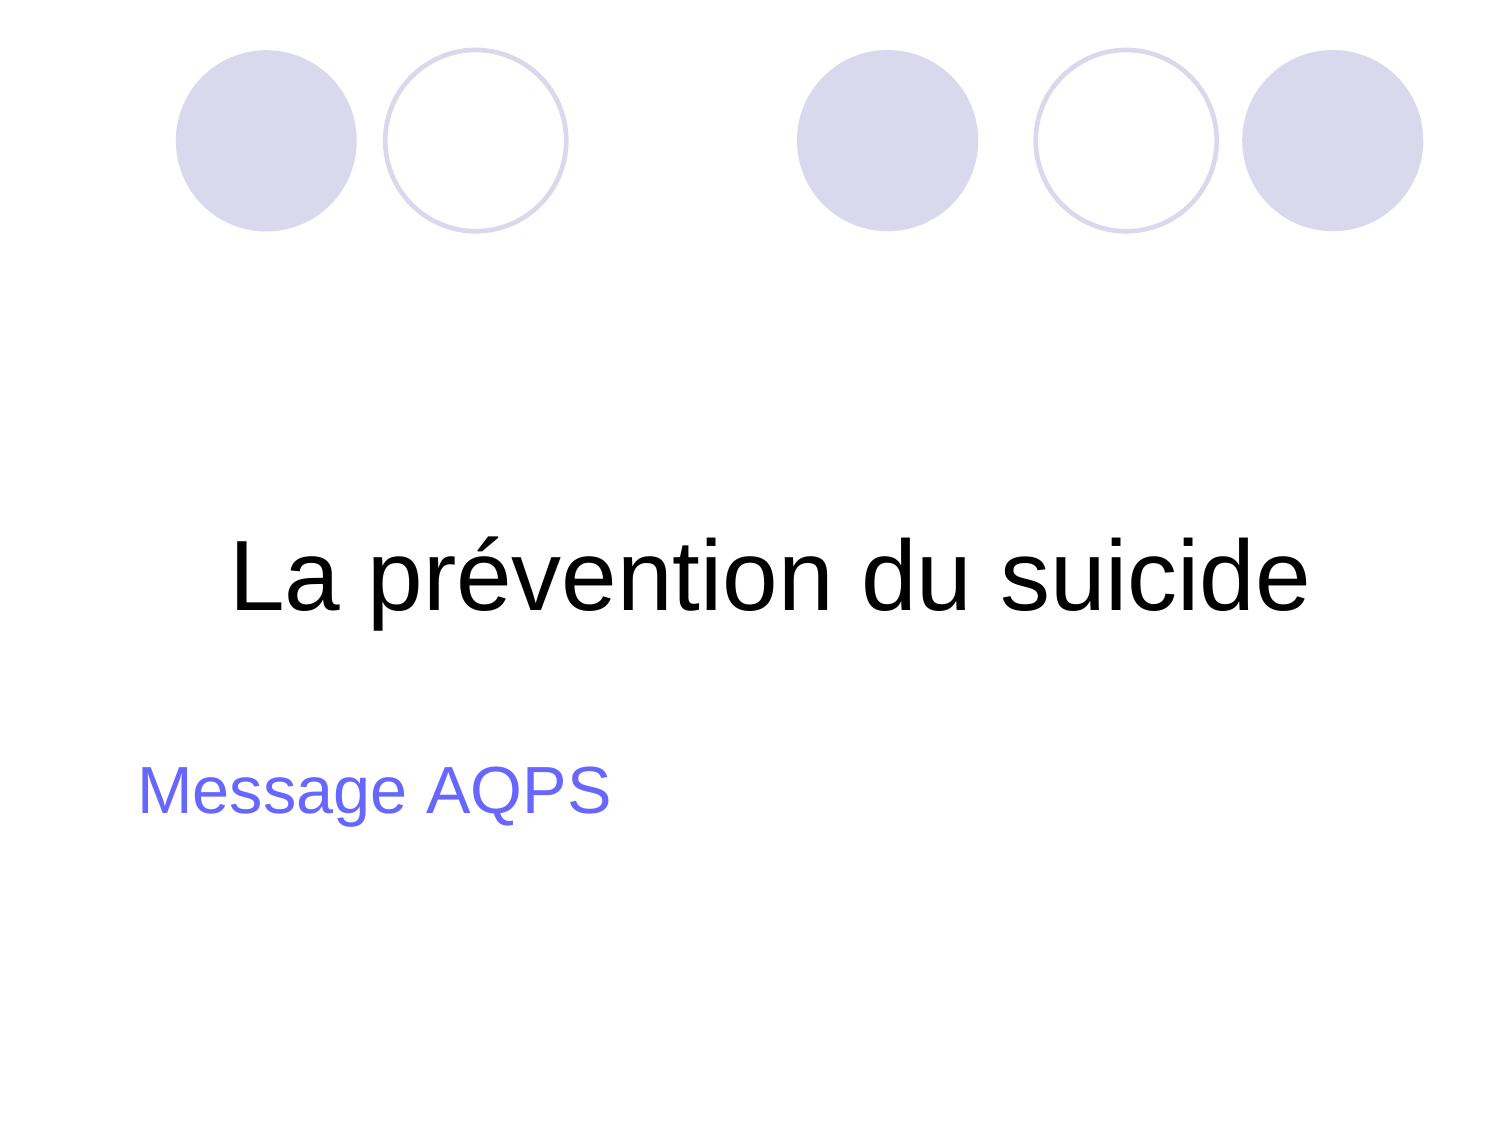

# La prévention du suicide
Message AQPS